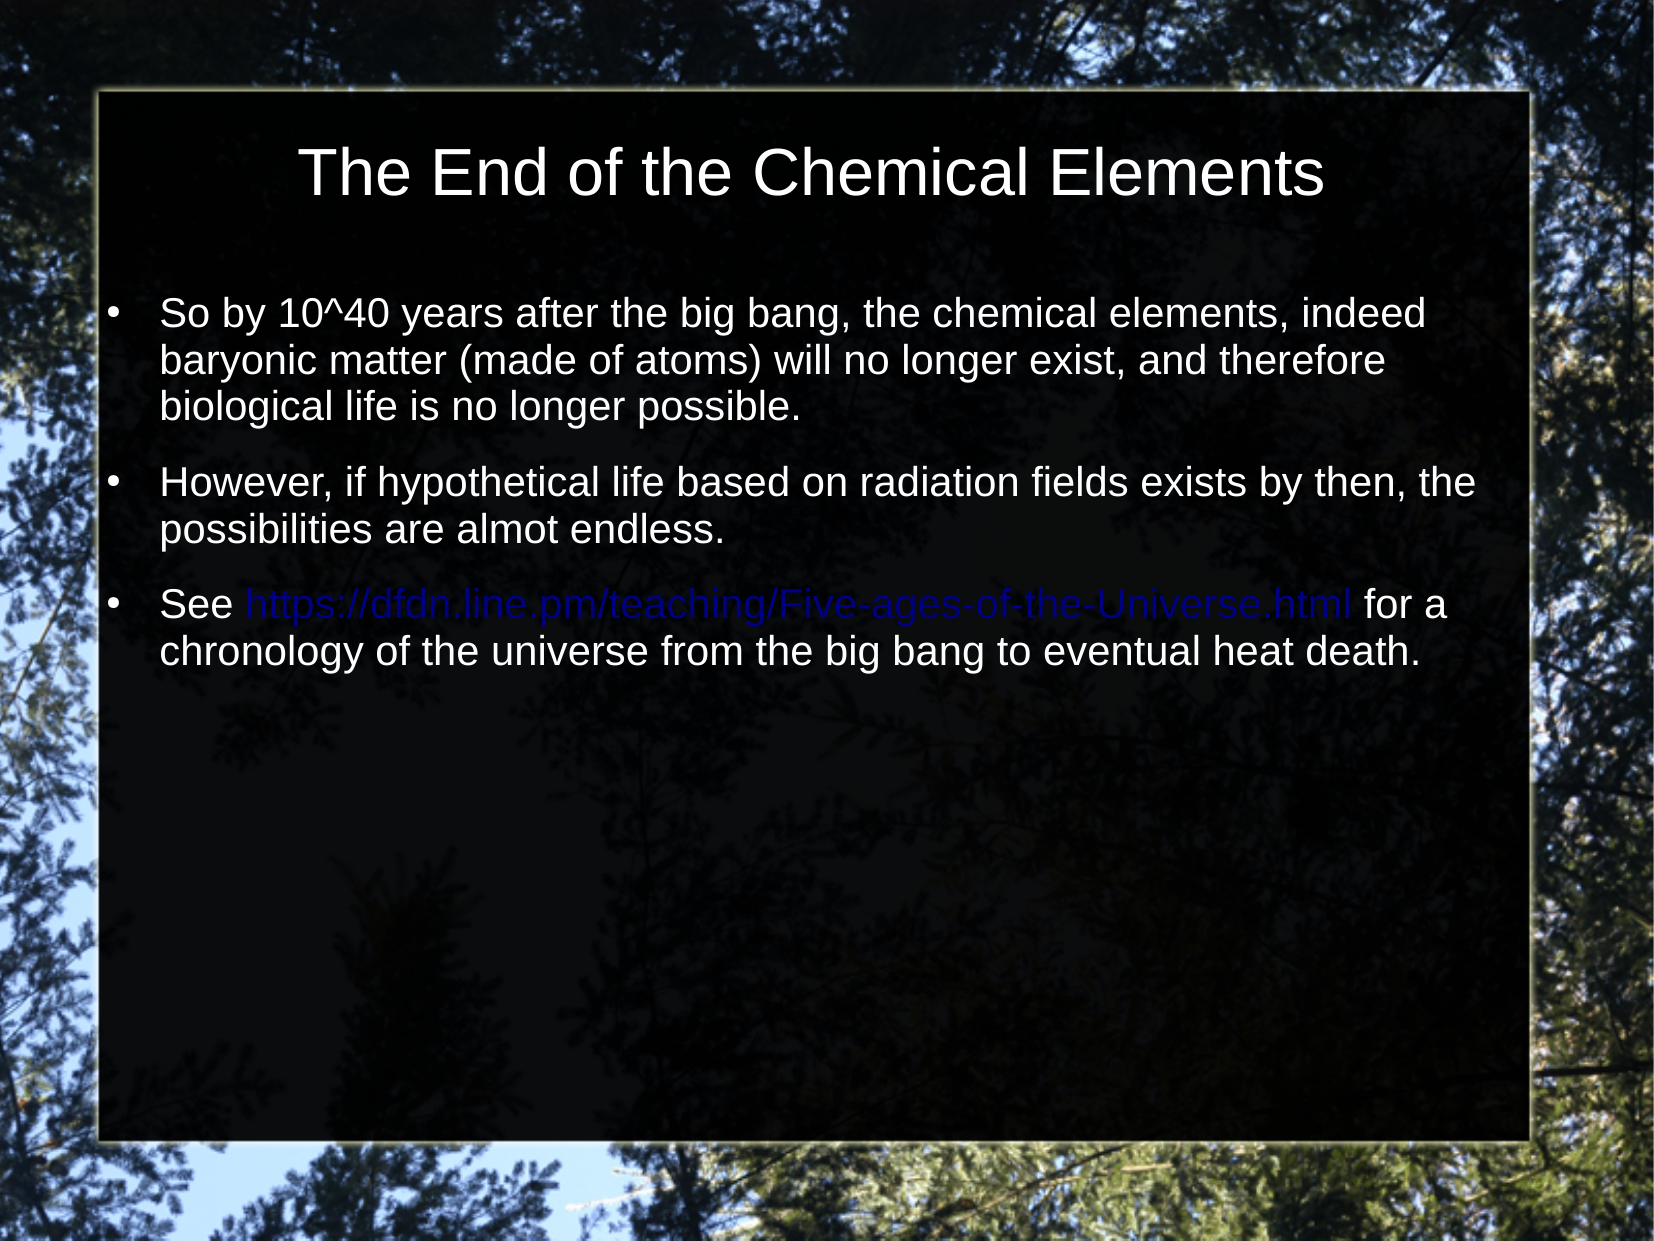

# The End of the Chemical Elements
So by 10^40 years after the big bang, the chemical elements, indeed baryonic matter (made of atoms) will no longer exist, and therefore biological life is no longer possible.
However, if hypothetical life based on radiation fields exists by then, the possibilities are almot endless.
See https://dfdn.line.pm/teaching/Five-ages-of-the-Universe.html for a chronology of the universe from the big bang to eventual heat death.